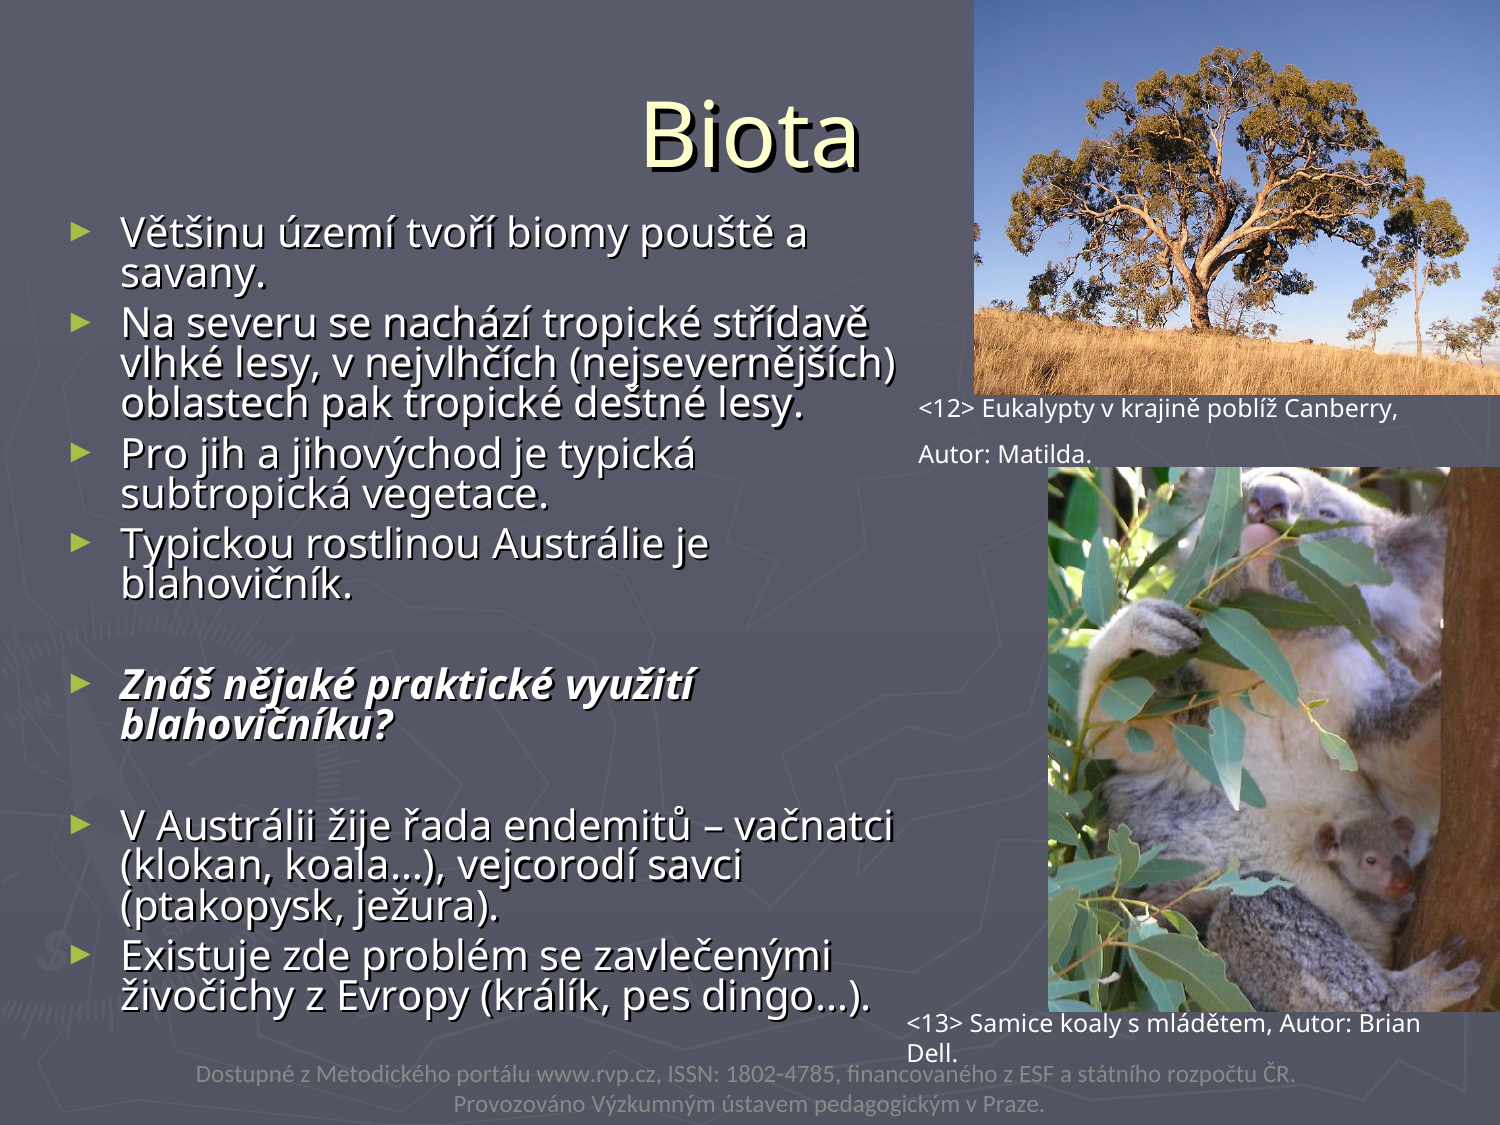

# Biota
Většinu území tvoří biomy pouště a savany.
Na severu se nachází tropické střídavě vlhké lesy, v nejvlhčích (nejsevernějších) oblastech pak tropické deštné lesy.
Pro jih a jihovýchod je typická subtropická vegetace.
Typickou rostlinou Austrálie je blahovičník.
Znáš nějaké praktické využití blahovičníku?
V Austrálii žije řada endemitů – vačnatci (klokan, koala…), vejcorodí savci (ptakopysk, ježura).
Existuje zde problém se zavlečenými živočichy z Evropy (králík, pes dingo…).
<12> Eukalypty v krajině poblíž Canberry,
Autor: Matilda.
<13> Samice koaly s mládětem, Autor: Brian Dell.
Dostupné z Metodického portálu www.rvp.cz, ISSN: 1802-4785, financovaného z ESF a státního rozpočtu ČR.
Provozováno Výzkumným ústavem pedagogickým v Praze.